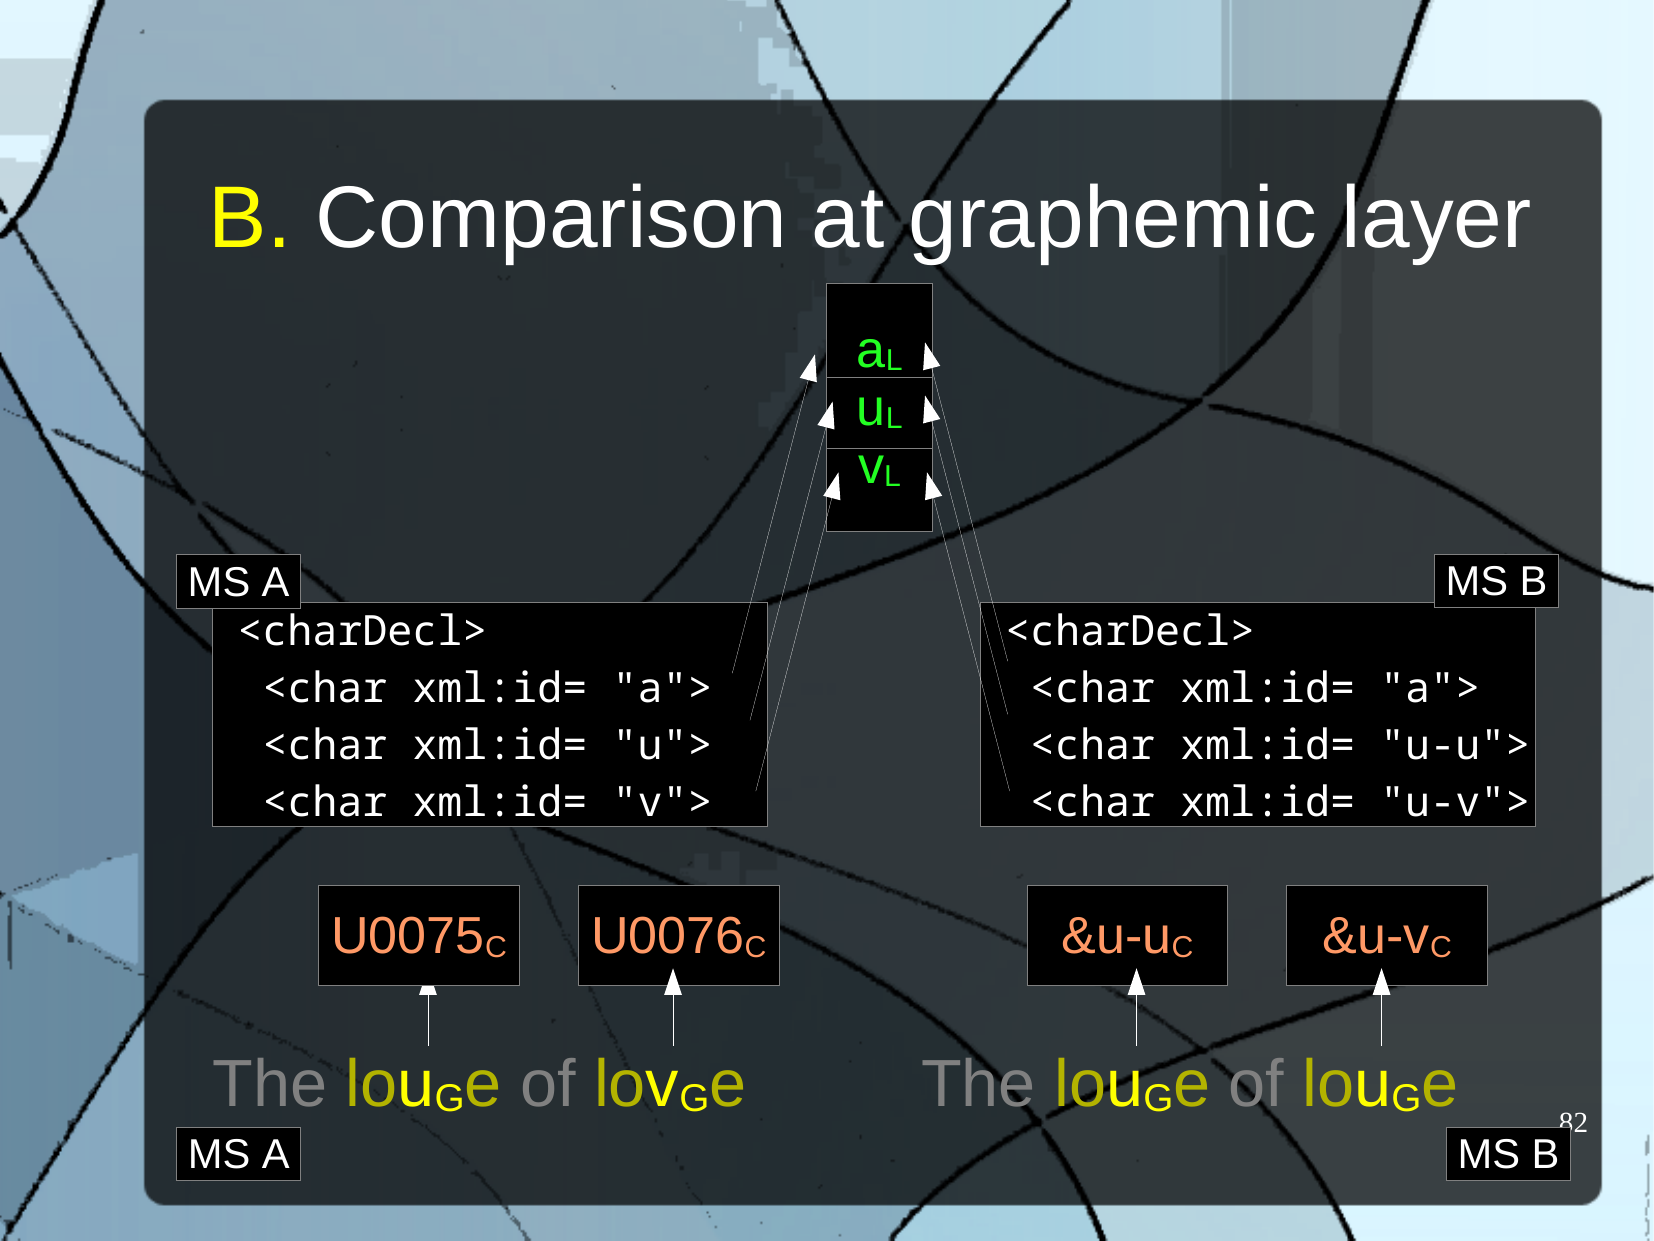

# B. Comparison at graphemic layer
aL
uL
vL
MS B
MS A
 <charDecl>
 <char xml:id= "a">
 <char xml:id= "u-u">
 <char xml:id= "u-v">
 <charDecl>
 <char xml:id= "a">
 <char xml:id= "u">
 <char xml:id= "v">
&u-vC
U0076C
&u-uC
U0075C
The louGe of lovGe		The louGe of louGe
82
MS A
MS B